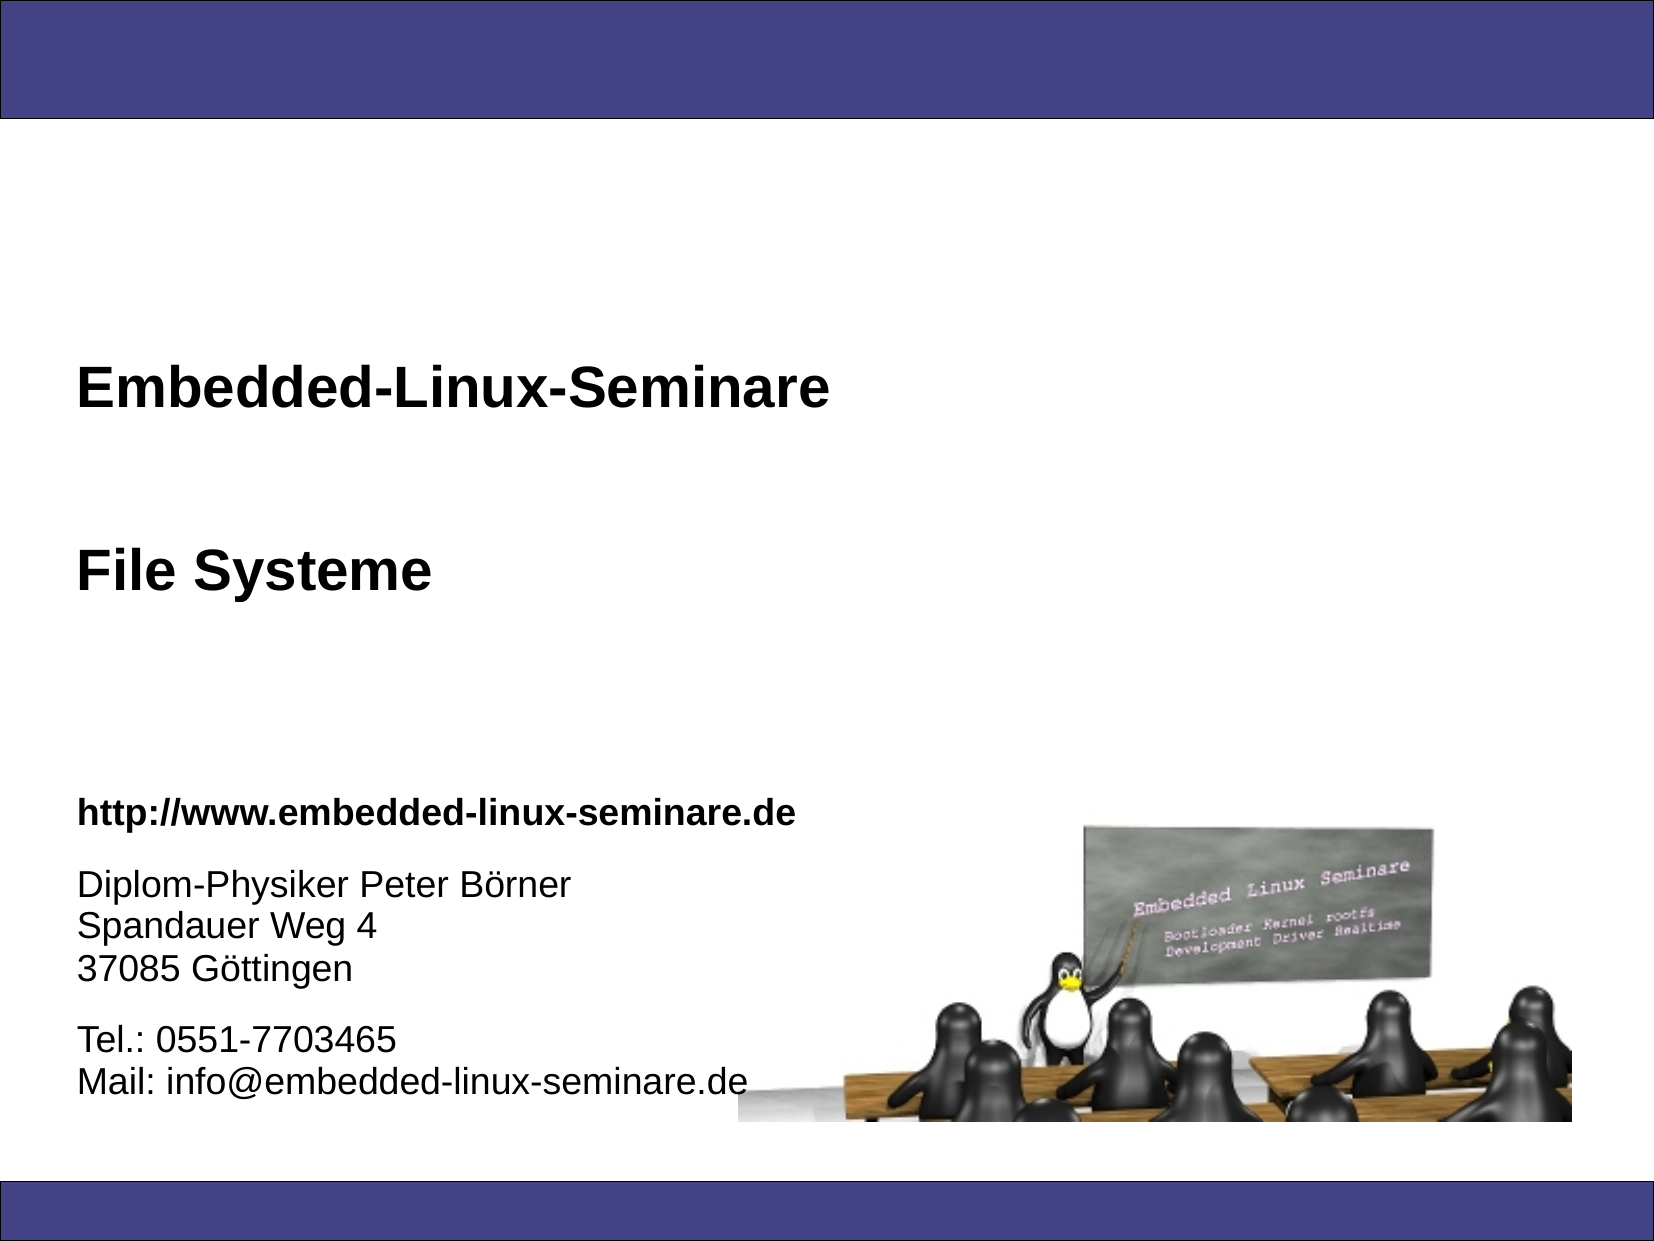

# Embedded-Linux-Seminare
File Systeme
http://www.embedded-linux-seminare.de
Diplom-Physiker Peter Börner
Spandauer Weg 4
37085 Göttingen
Tel.: 0551-7703465
Mail: info@embedded-linux-seminare.de